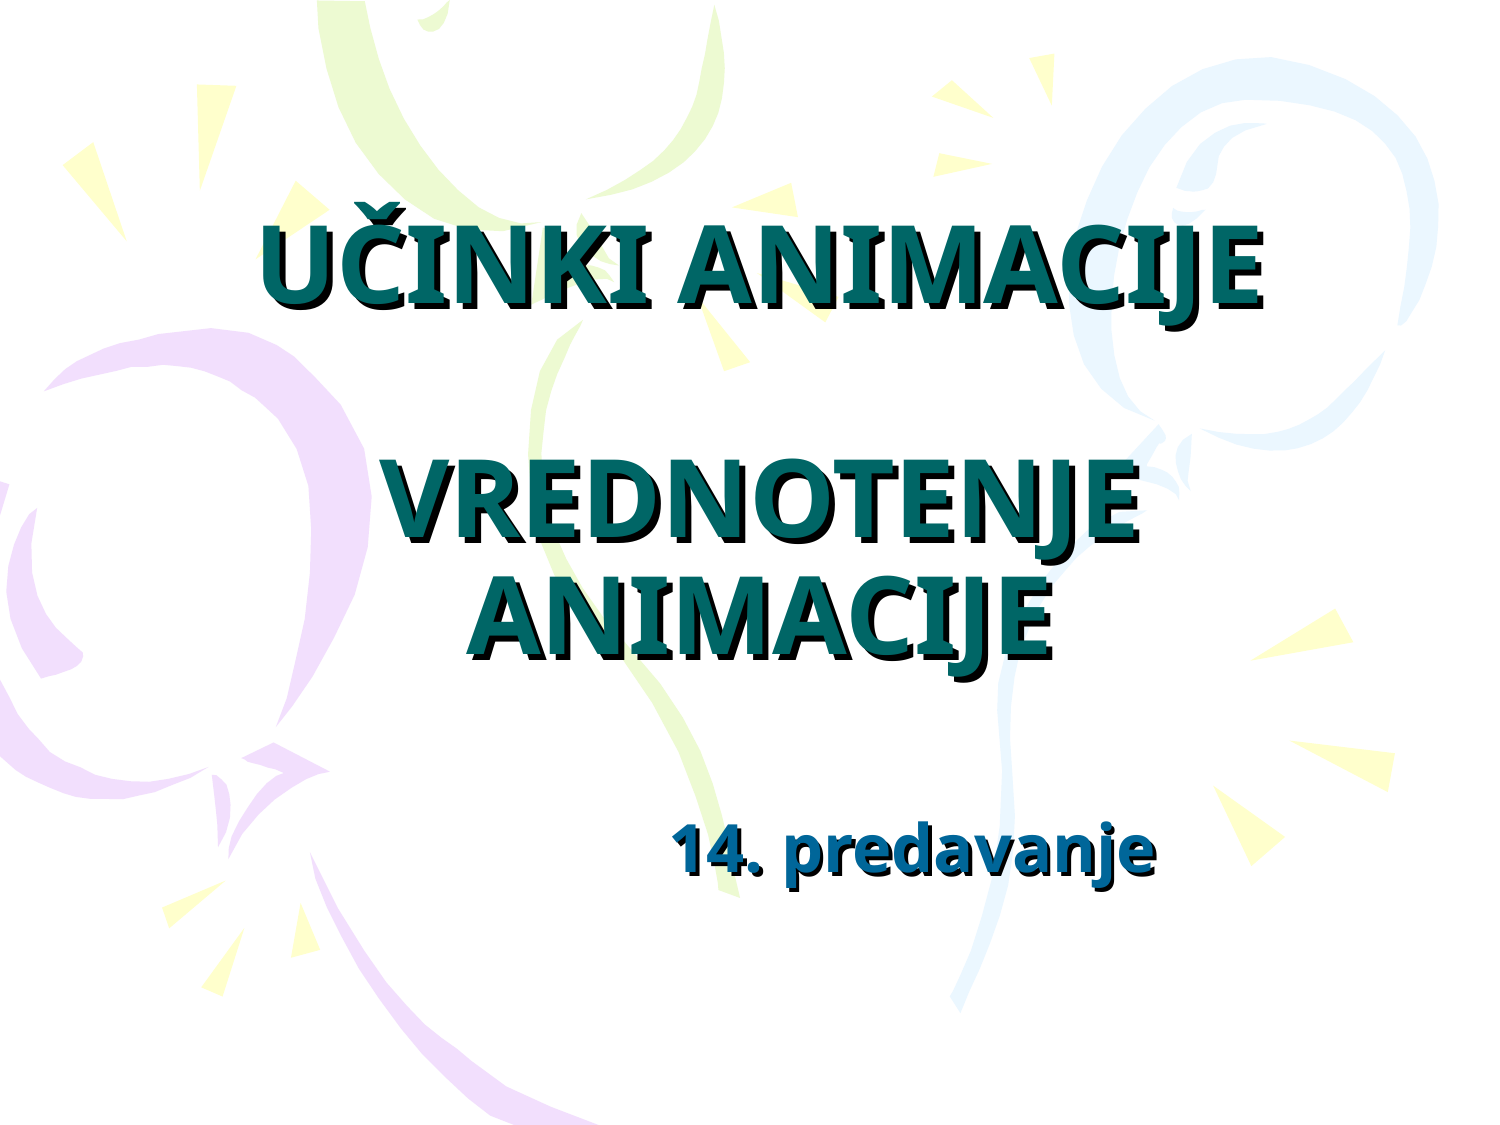

# UČINKI ANIMACIJE VREDNOTENJE ANIMACIJE
14. predavanje